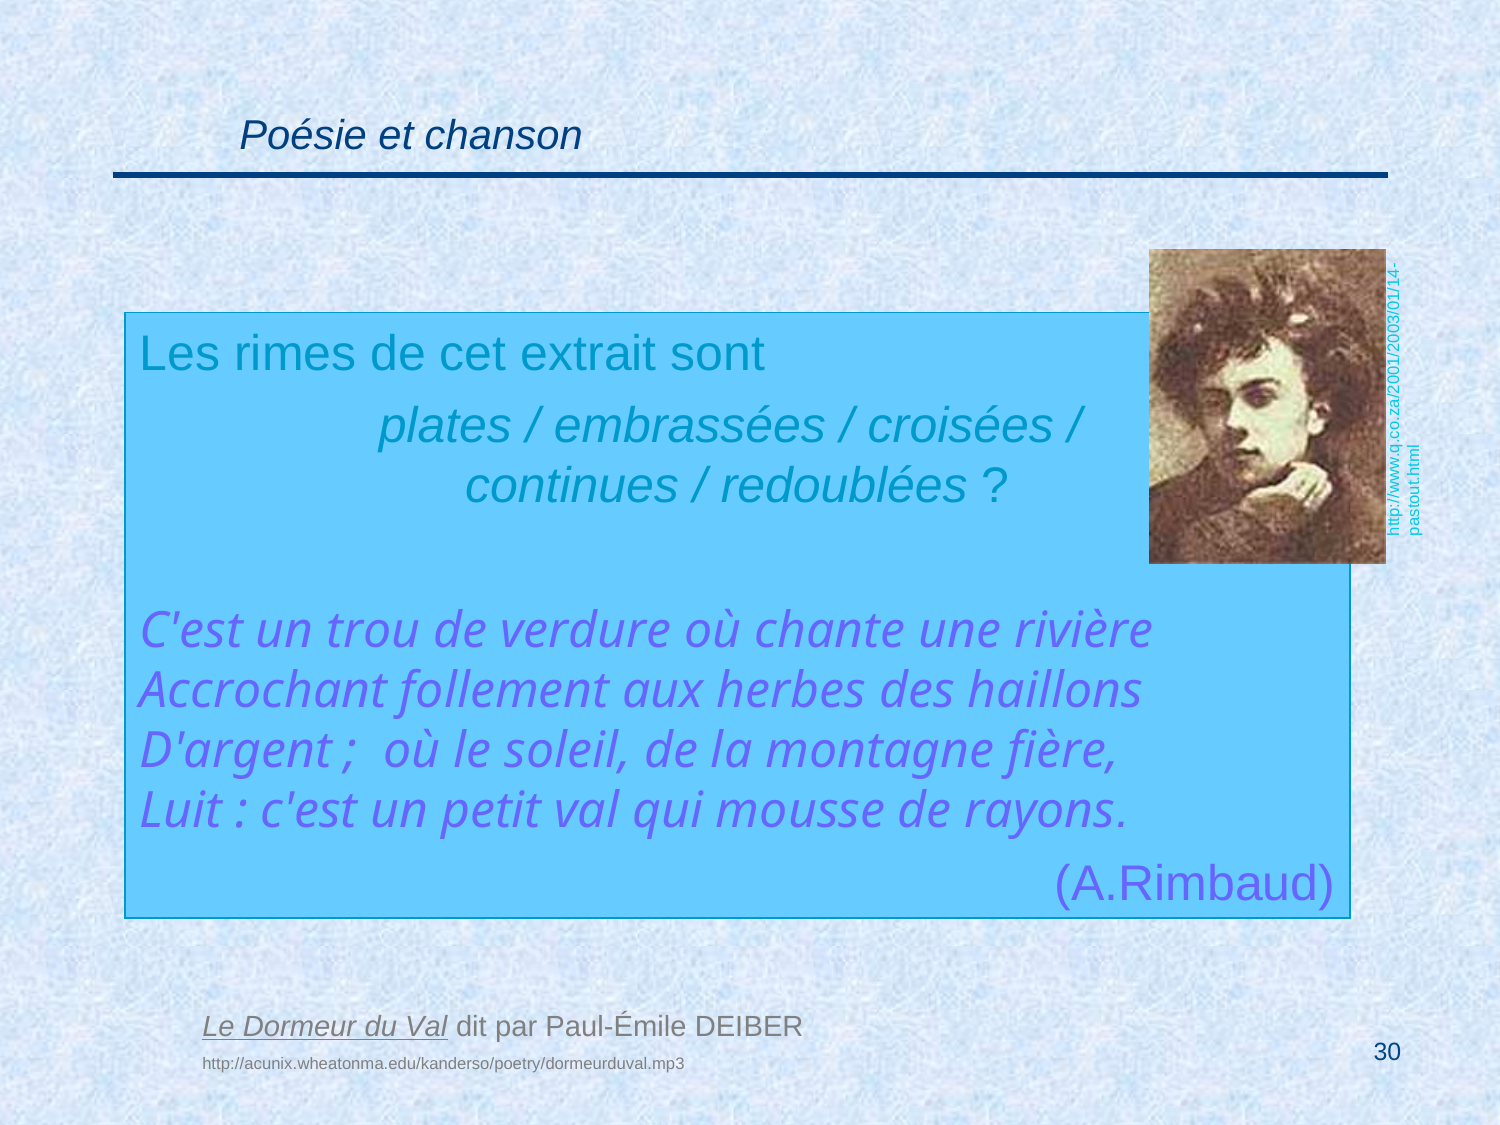

Poésie et chanson
http://www.q.co.za/2001/2003/01/14-pastout.html
Les rimes de cet extrait sont
plates / embrassées / croisées /
continues / redoublées ?
C'est un trou de verdure où chante une rivière
Accrochant follement aux herbes des haillons
D'argent ; où le soleil, de la montagne fière,
Luit : c'est un petit val qui mousse de rayons.
(A.Rimbaud)
Le Dormeur du Val dit par Paul-Émile DEIBER
http://acunix.wheatonma.edu/kanderso/poetry/dormeurduval.mp3
30